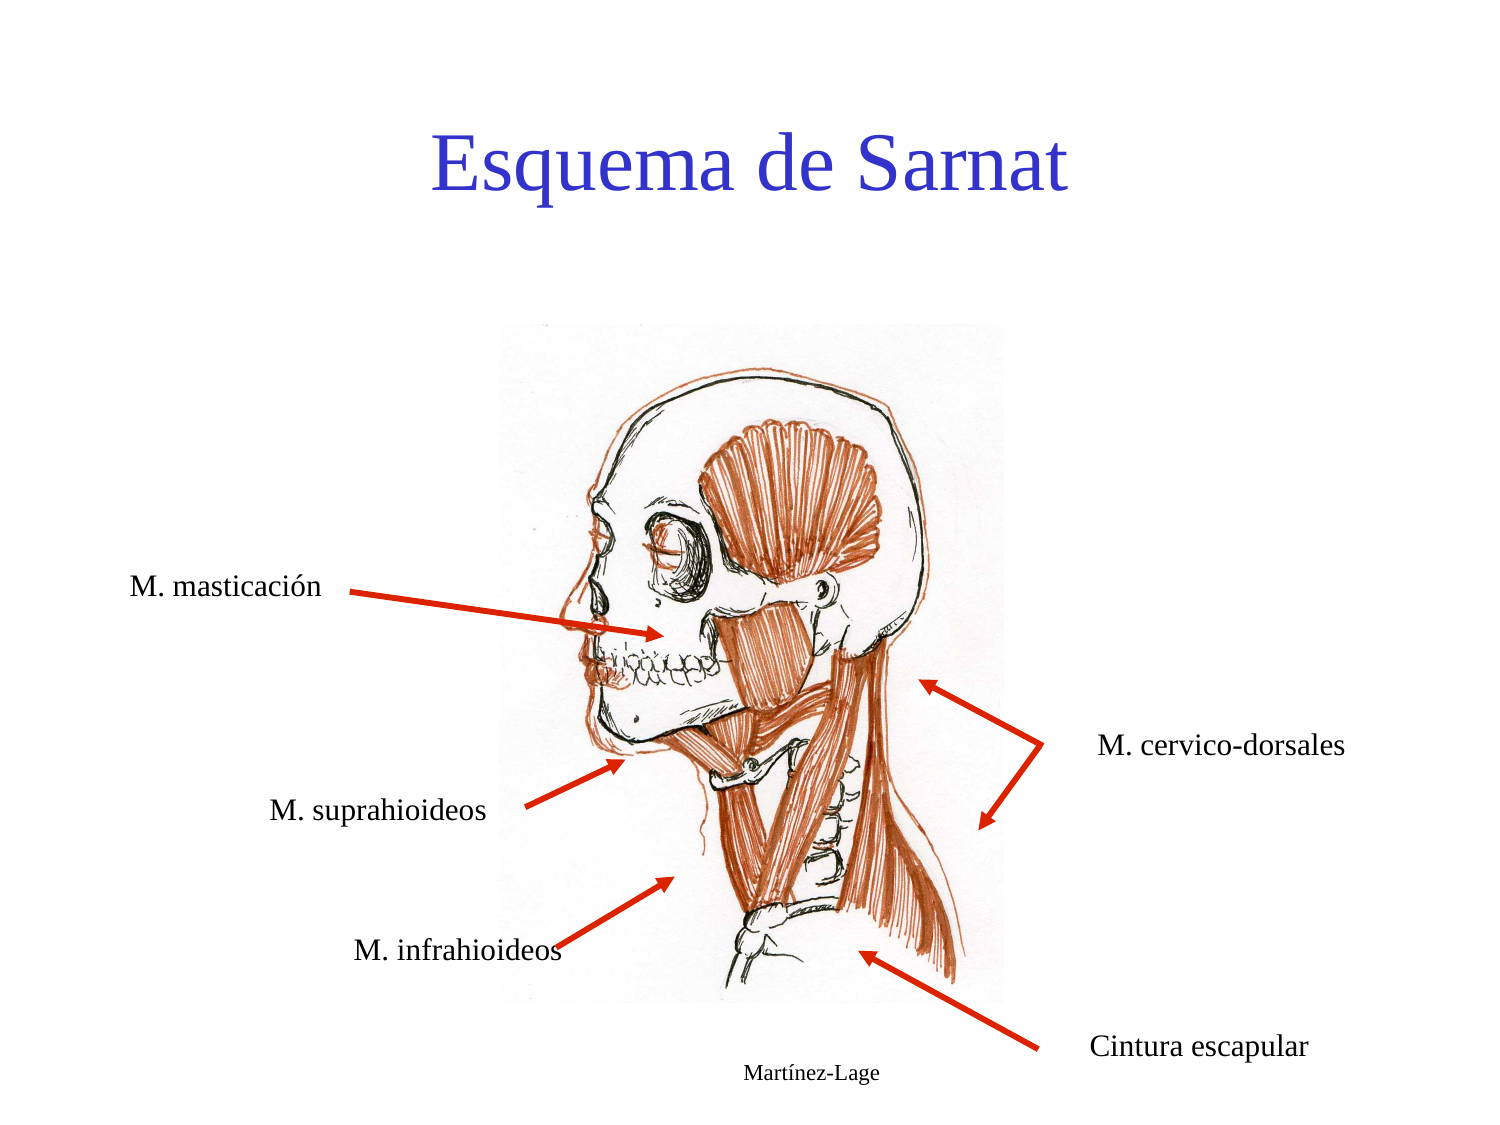

Esquema de Sarnat
Esquema de Sarnat
M. masticación
M. cervico-dorsales
M. suprahioideos
M. infrahioideos
Cintura escapular
Martínez-Lage